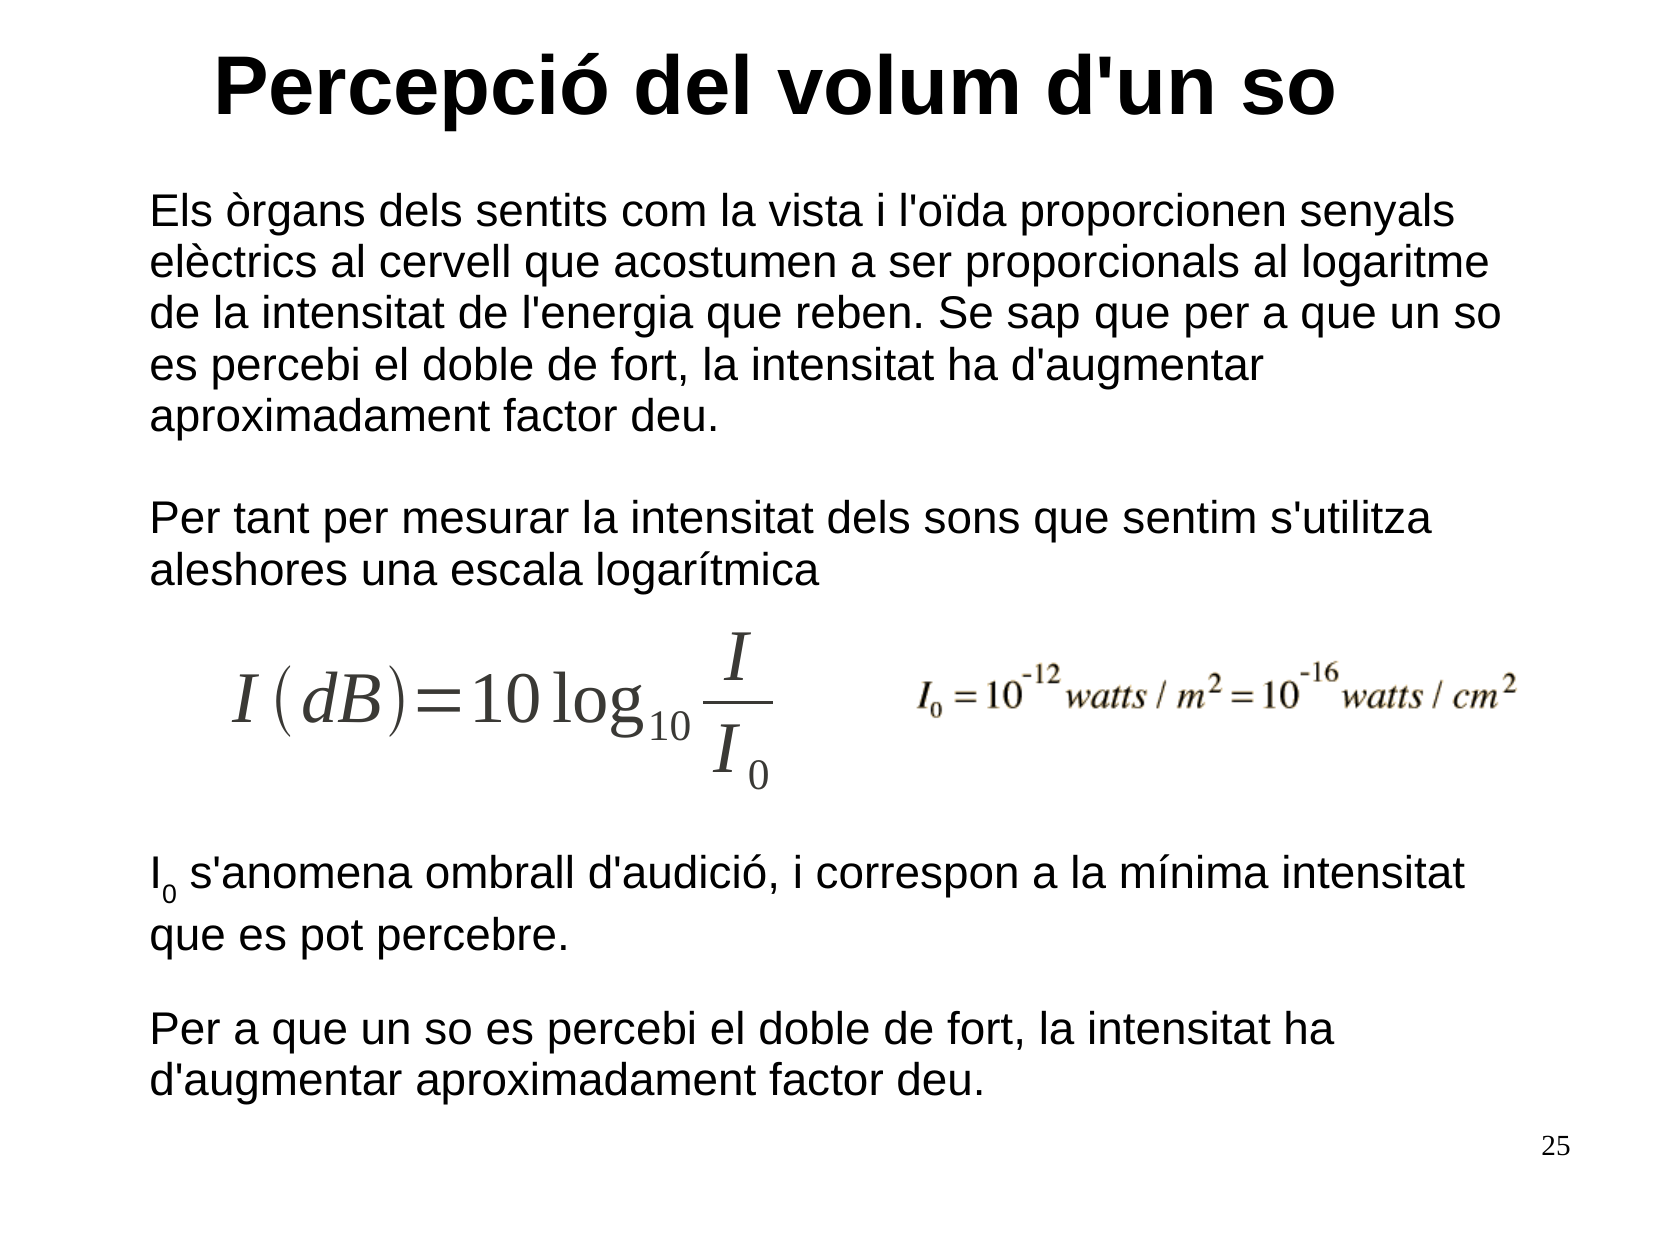

Percepció del volum d'un so
Els òrgans dels sentits com la vista i l'oïda proporcionen senyals elèctrics al cervell que acostumen a ser proporcionals al logaritme de la intensitat de l'energia que reben. Se sap que per a que un so es percebi el doble de fort, la intensitat ha d'augmentar aproximadament factor deu.
Per tant per mesurar la intensitat dels sons que sentim s'utilitza aleshores una escala logarítmica
I0 s'anomena ombrall d'audició, i correspon a la mínima intensitat que es pot percebre.
Per a que un so es percebi el doble de fort, la intensitat ha d'augmentar aproximadament factor deu.
25